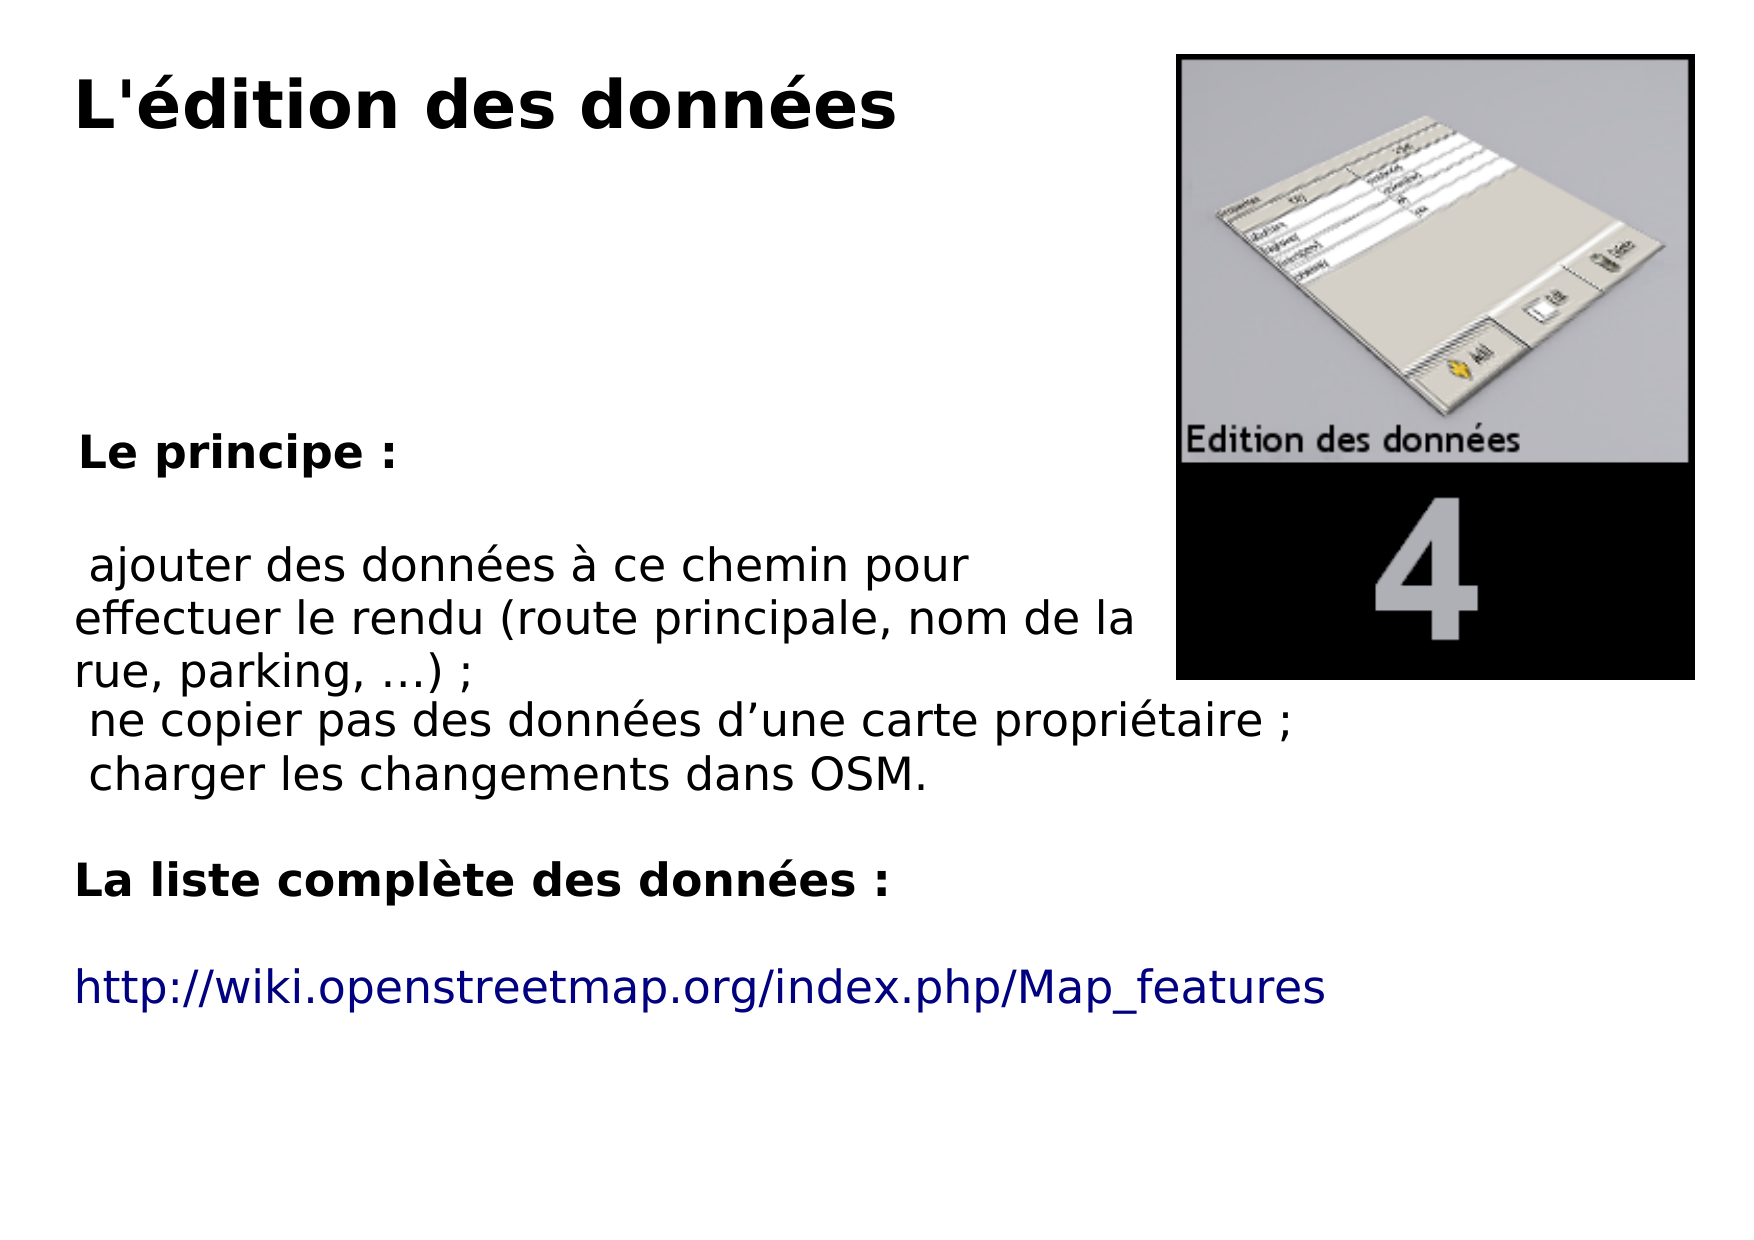

L'édition des données
Le principe :
 ajouter des données à ce chemin pour effectuer le rendu (route principale, nom de la rue, parking, …) ;
 ne copier pas des données d’une carte propriétaire ;
 charger les changements dans OSM.
La liste complète des données :
http://wiki.openstreetmap.org/index.php/Map_features